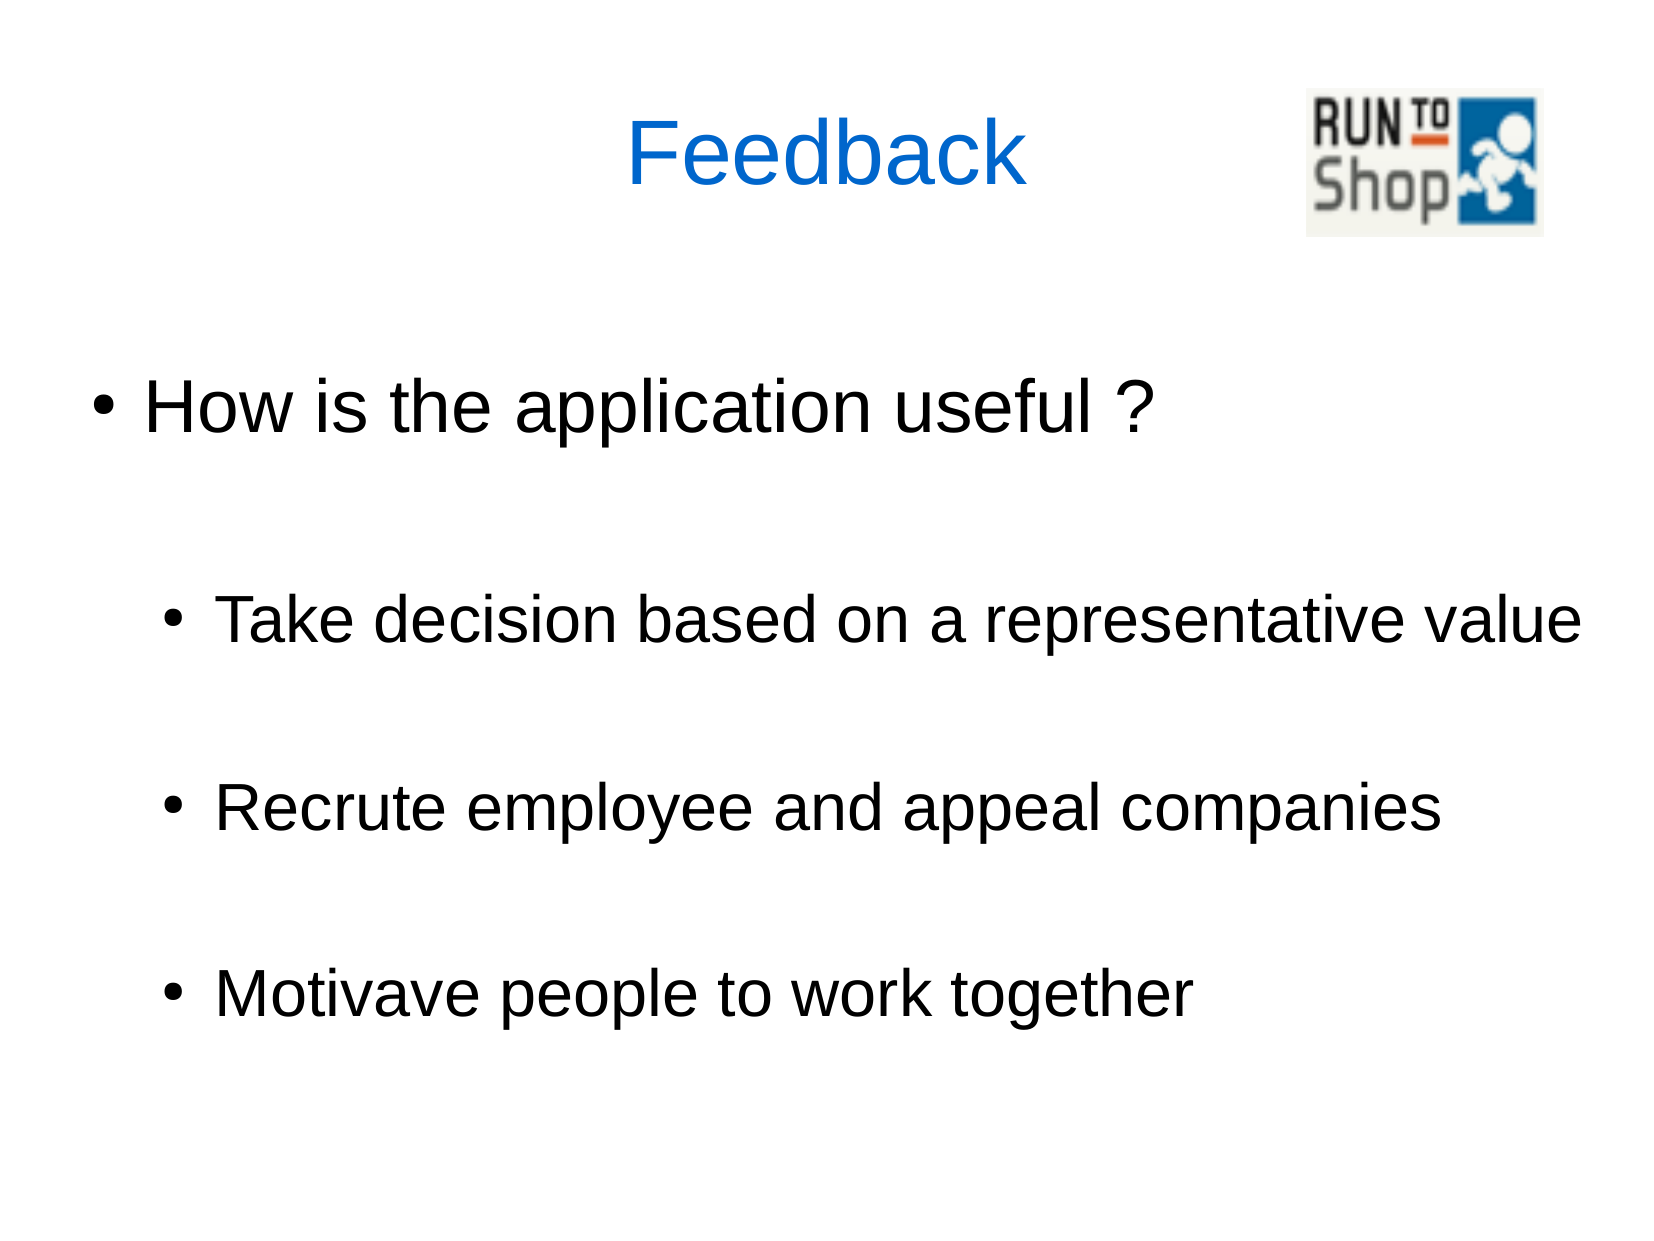

# Feedback
How is the application useful ?
Take decision based on a representative value
Recrute employee and appeal companies
Motivave people to work together